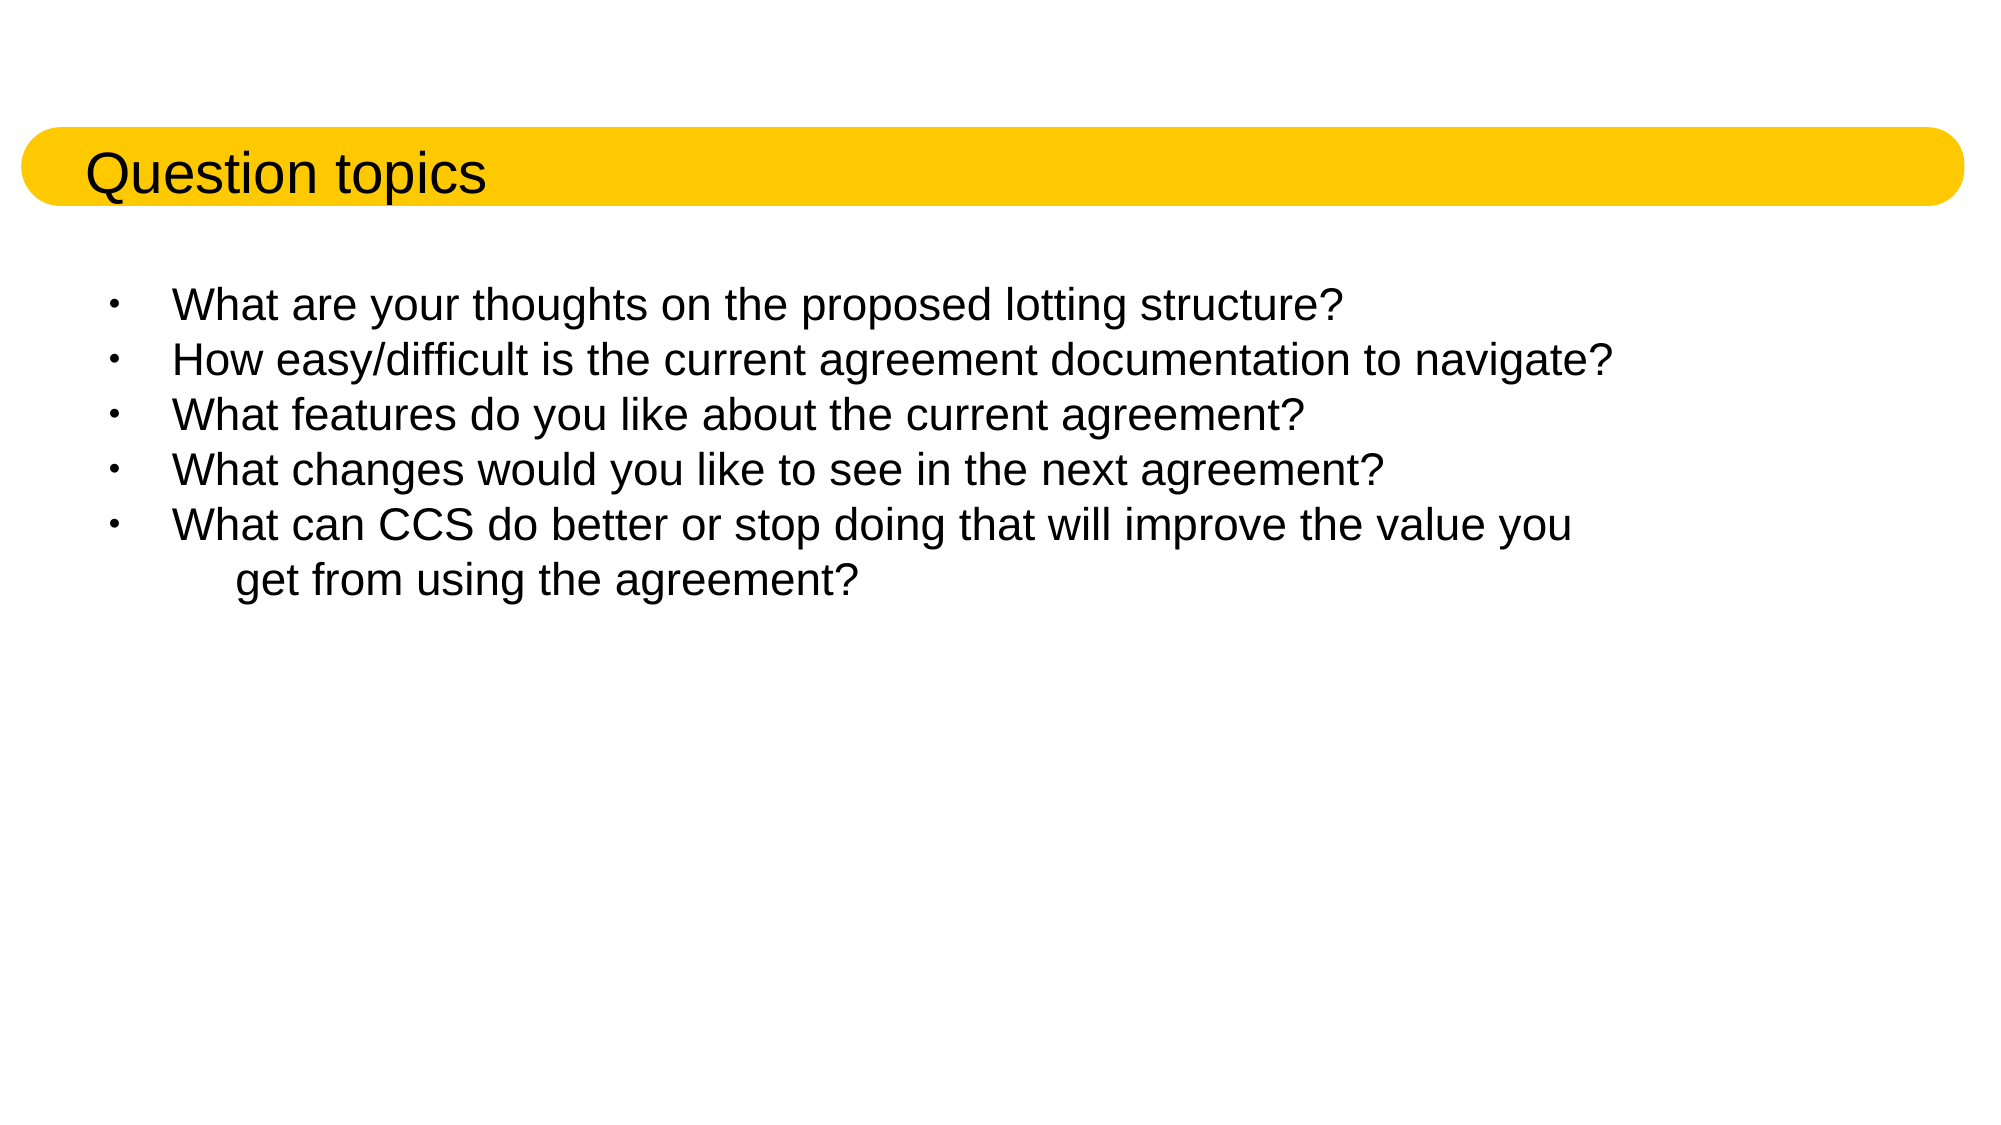

# Question topics
What are your thoughts on the proposed lotting structure?
How easy/difficult is the current agreement documentation to navigate?
What features do you like about the current agreement?
What changes would you like to see in the next agreement?
What can CCS do better or stop doing that will improve the value you get from using the agreement?